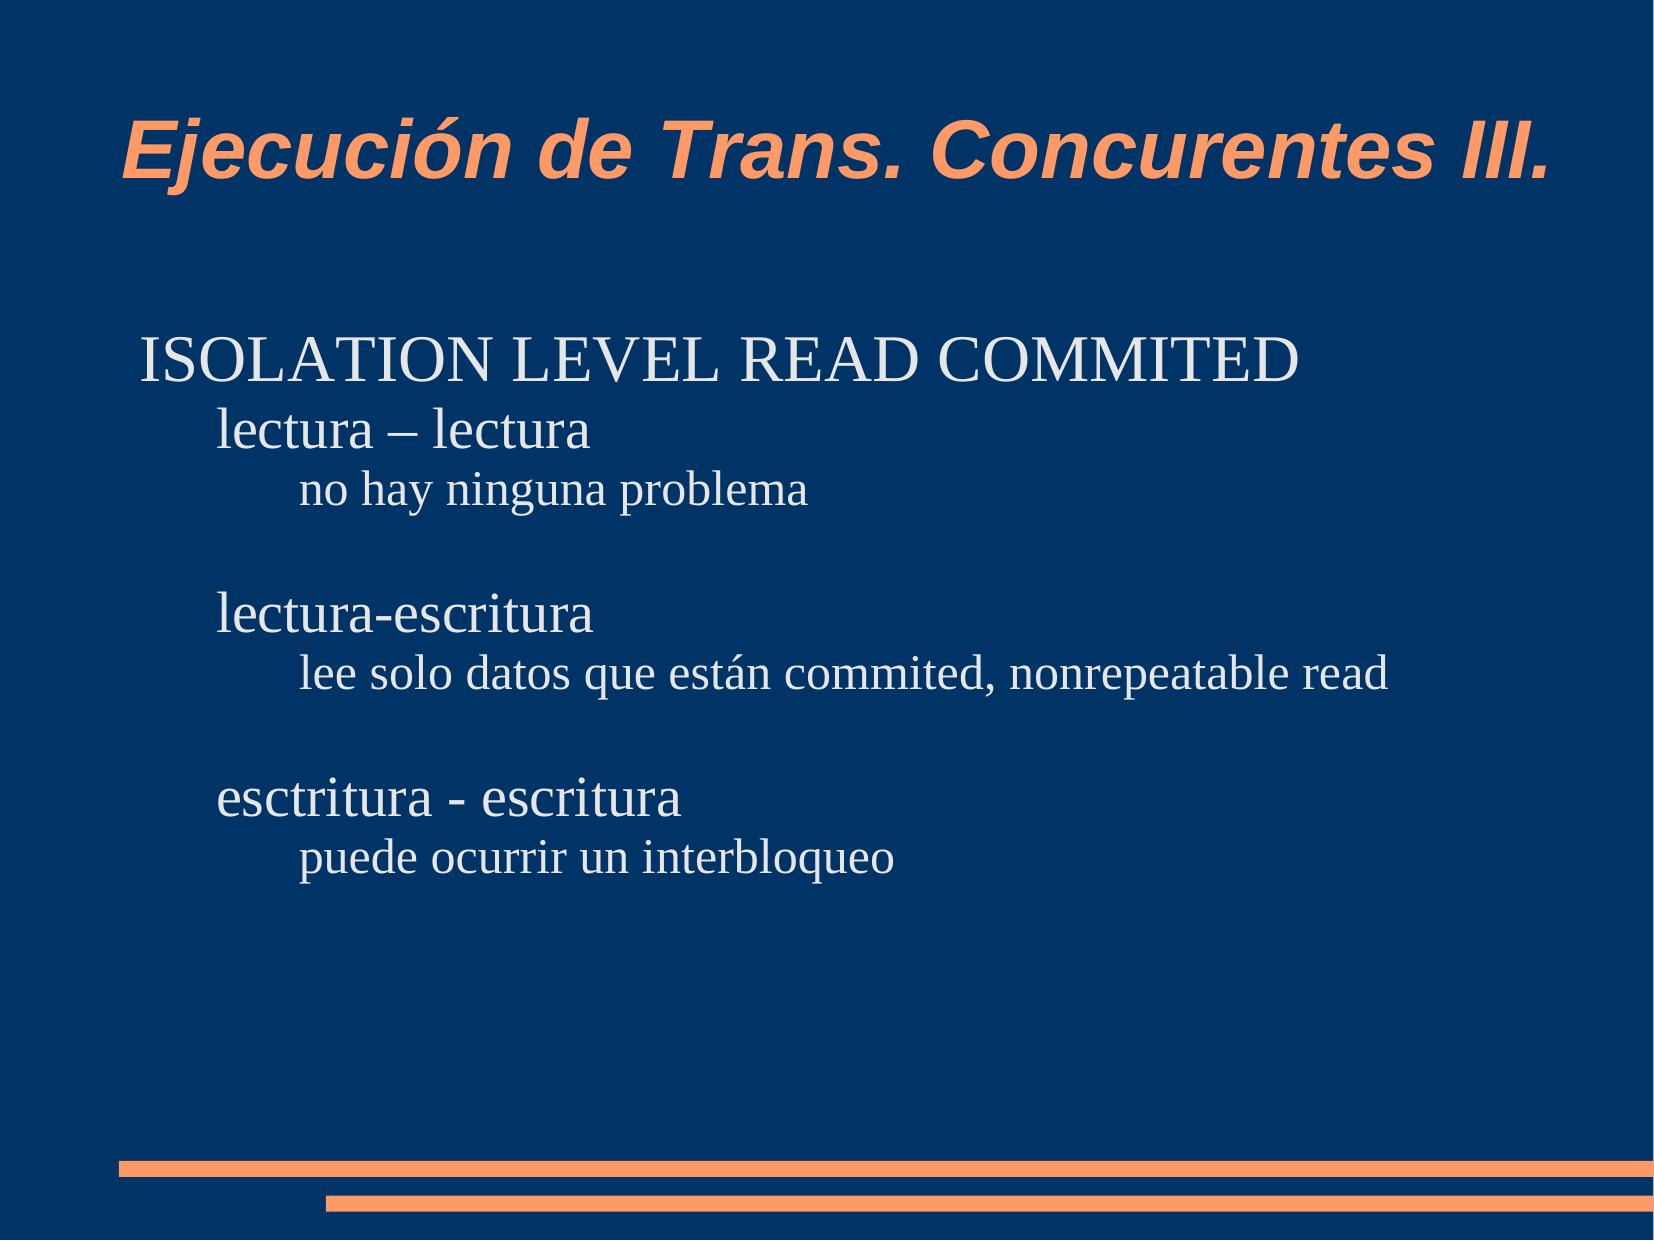

# Ejecución de Trans. Concurentes III.
ISOLATION LEVEL READ COMMITED
lectura – lectura
no hay ninguna problema
lectura-escritura
lee solo datos que están commited, nonrepeatable read
esctritura - escritura
puede ocurrir un interbloqueo